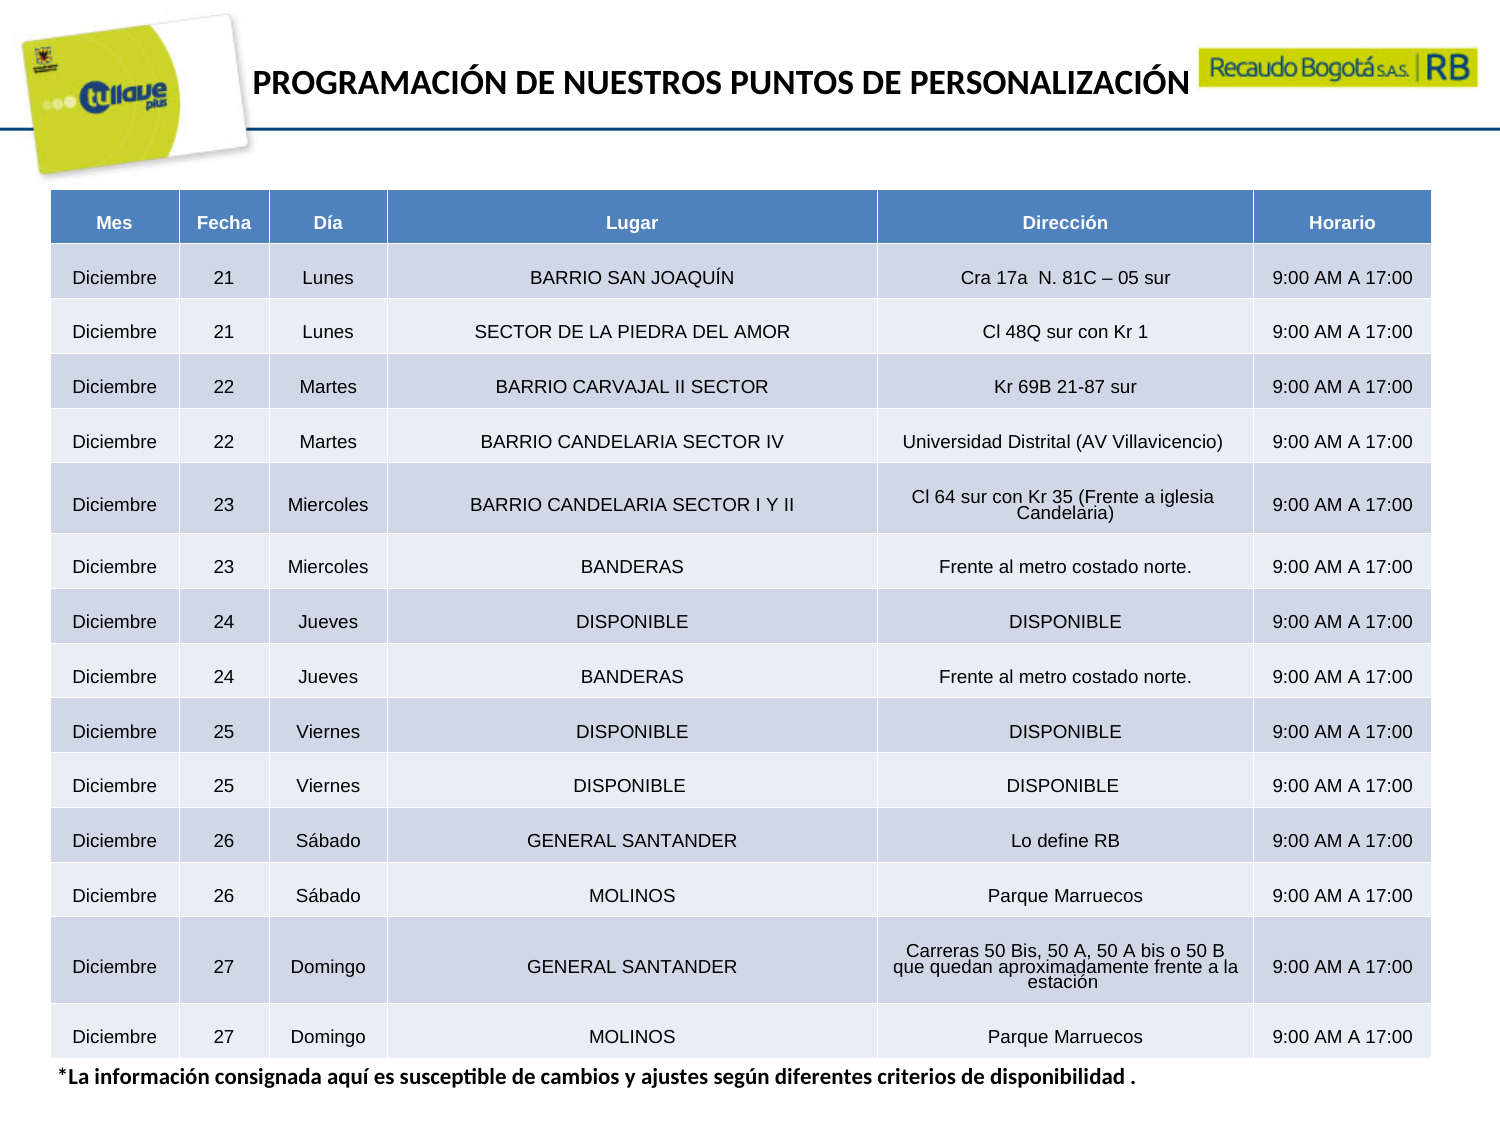

PROGRAMACIÓN DE NUESTROS PUNTOS DE PERSONALIZACIÓN
| Mes | Fecha | Día | Lugar | Dirección | Horario |
| --- | --- | --- | --- | --- | --- |
| Diciembre | 21 | Lunes | BARRIO SAN JOAQUÍN | Cra 17a N. 81C – 05 sur | 9:00 AM A 17:00 |
| Diciembre | 21 | Lunes | SECTOR DE LA PIEDRA DEL AMOR | Cl 48Q sur con Kr 1 | 9:00 AM A 17:00 |
| Diciembre | 22 | Martes | BARRIO CARVAJAL II SECTOR | Kr 69B 21-87 sur | 9:00 AM A 17:00 |
| Diciembre | 22 | Martes | BARRIO CANDELARIA SECTOR IV | Universidad Distrital (AV Villavicencio) | 9:00 AM A 17:00 |
| Diciembre | 23 | Miercoles | BARRIO CANDELARIA SECTOR I Y II | Cl 64 sur con Kr 35 (Frente a iglesia Candelaria) | 9:00 AM A 17:00 |
| Diciembre | 23 | Miercoles | BANDERAS | Frente al metro costado norte. | 9:00 AM A 17:00 |
| Diciembre | 24 | Jueves | DISPONIBLE | DISPONIBLE | 9:00 AM A 17:00 |
| Diciembre | 24 | Jueves | BANDERAS | Frente al metro costado norte. | 9:00 AM A 17:00 |
| Diciembre | 25 | Viernes | DISPONIBLE | DISPONIBLE | 9:00 AM A 17:00 |
| Diciembre | 25 | Viernes | DISPONIBLE | DISPONIBLE | 9:00 AM A 17:00 |
| Diciembre | 26 | Sábado | GENERAL SANTANDER | Lo define RB | 9:00 AM A 17:00 |
| Diciembre | 26 | Sábado | MOLINOS | Parque Marruecos | 9:00 AM A 17:00 |
| Diciembre | 27 | Domingo | GENERAL SANTANDER | Carreras 50 Bis, 50 A, 50 A bis o 50 B que quedan aproximadamente frente a la estación | 9:00 AM A 17:00 |
| Diciembre | 27 | Domingo | MOLINOS | Parque Marruecos | 9:00 AM A 17:00 |
*La información consignada aquí es susceptible de cambios y ajustes según diferentes criterios de disponibilidad .